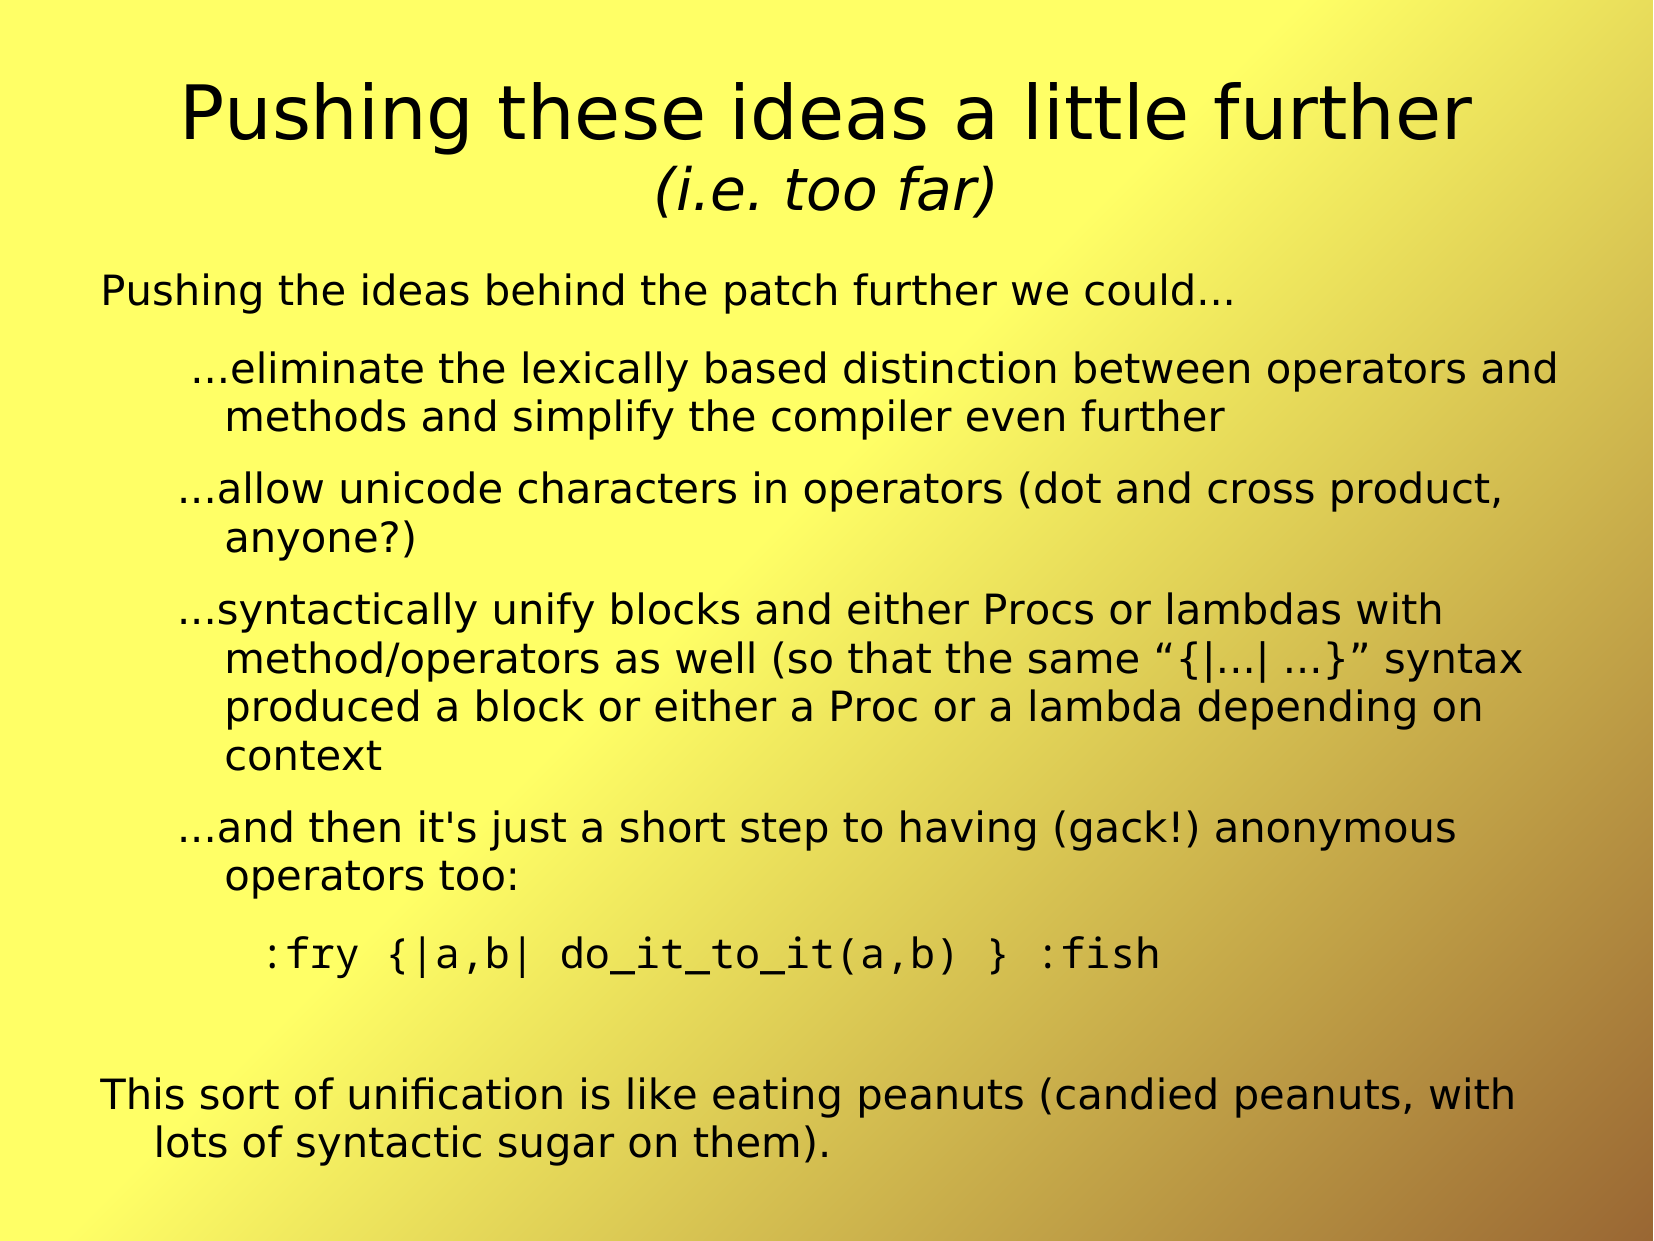

# Pushing these ideas a little further (i.e. too far)
Pushing the ideas behind the patch further we could...
 ...eliminate the lexically based distinction between operators and methods and simplify the compiler even further
...allow unicode characters in operators (dot and cross product, anyone?)
...syntactically unify blocks and either Procs or lambdas with method/operators as well (so that the same “{|...| ...}” syntax produced a block or either a Proc or a lambda depending on context
...and then it's just a short step to having (gack!) anonymous operators too:
:fry {|a,b| do_it_to_it(a,b) } :fish
This sort of unification is like eating peanuts (candied peanuts, with lots of syntactic sugar on them).